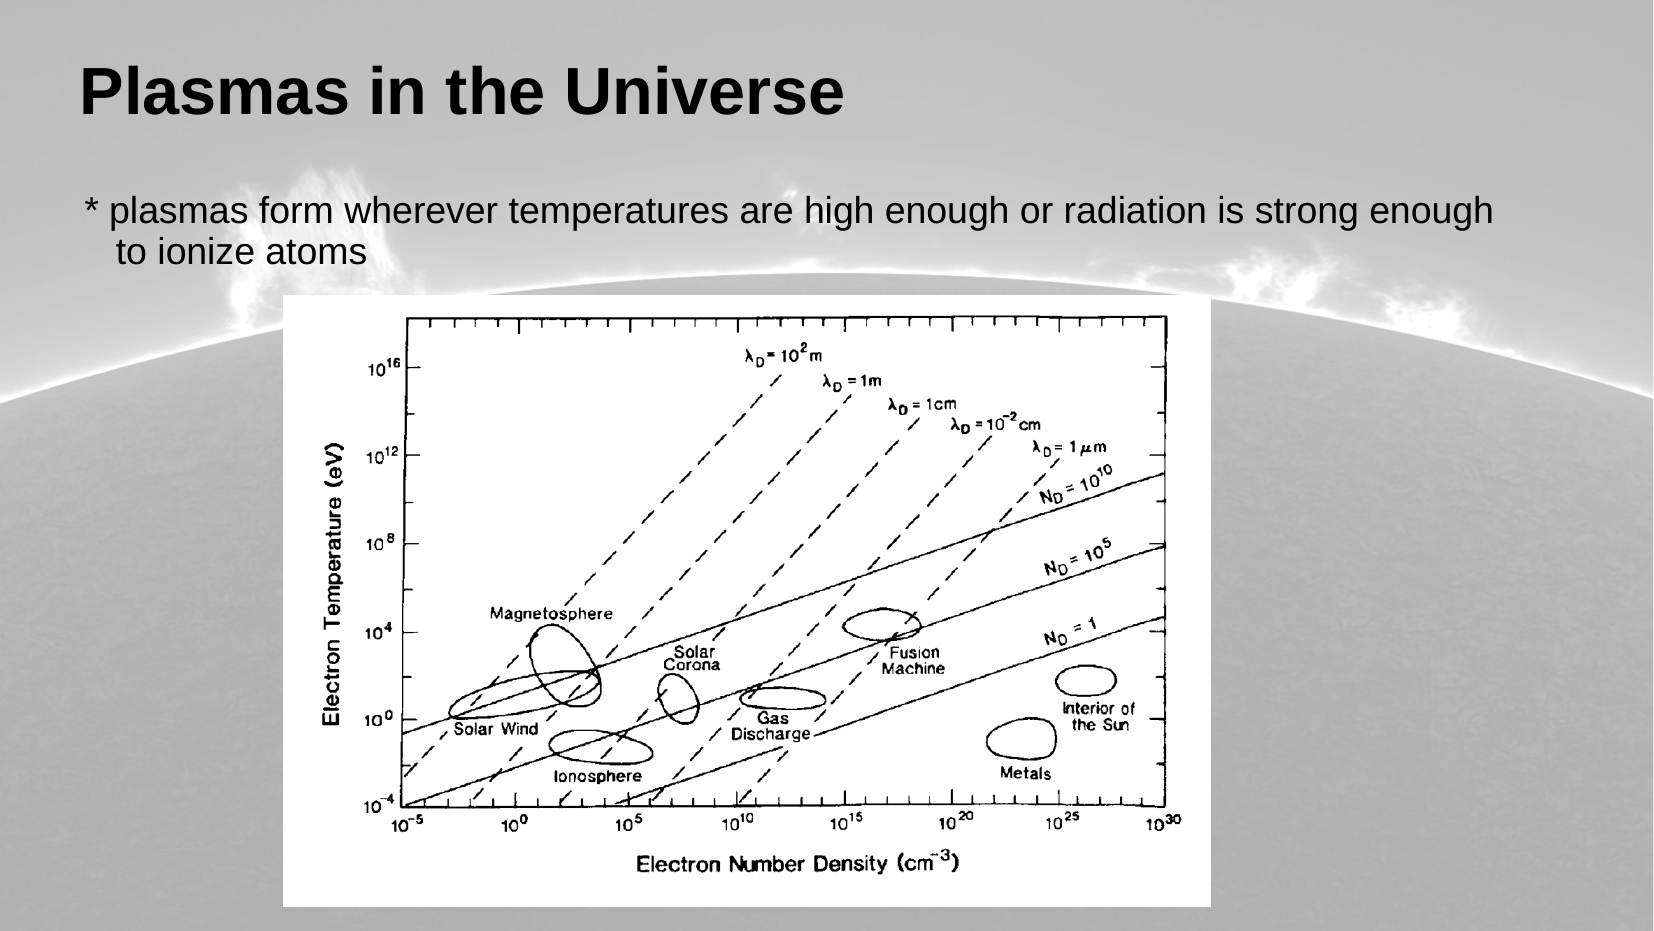

Plasmas in the Universe
* plasmas form wherever temperatures are high enough or radiation is strong enough
 to ionize atoms